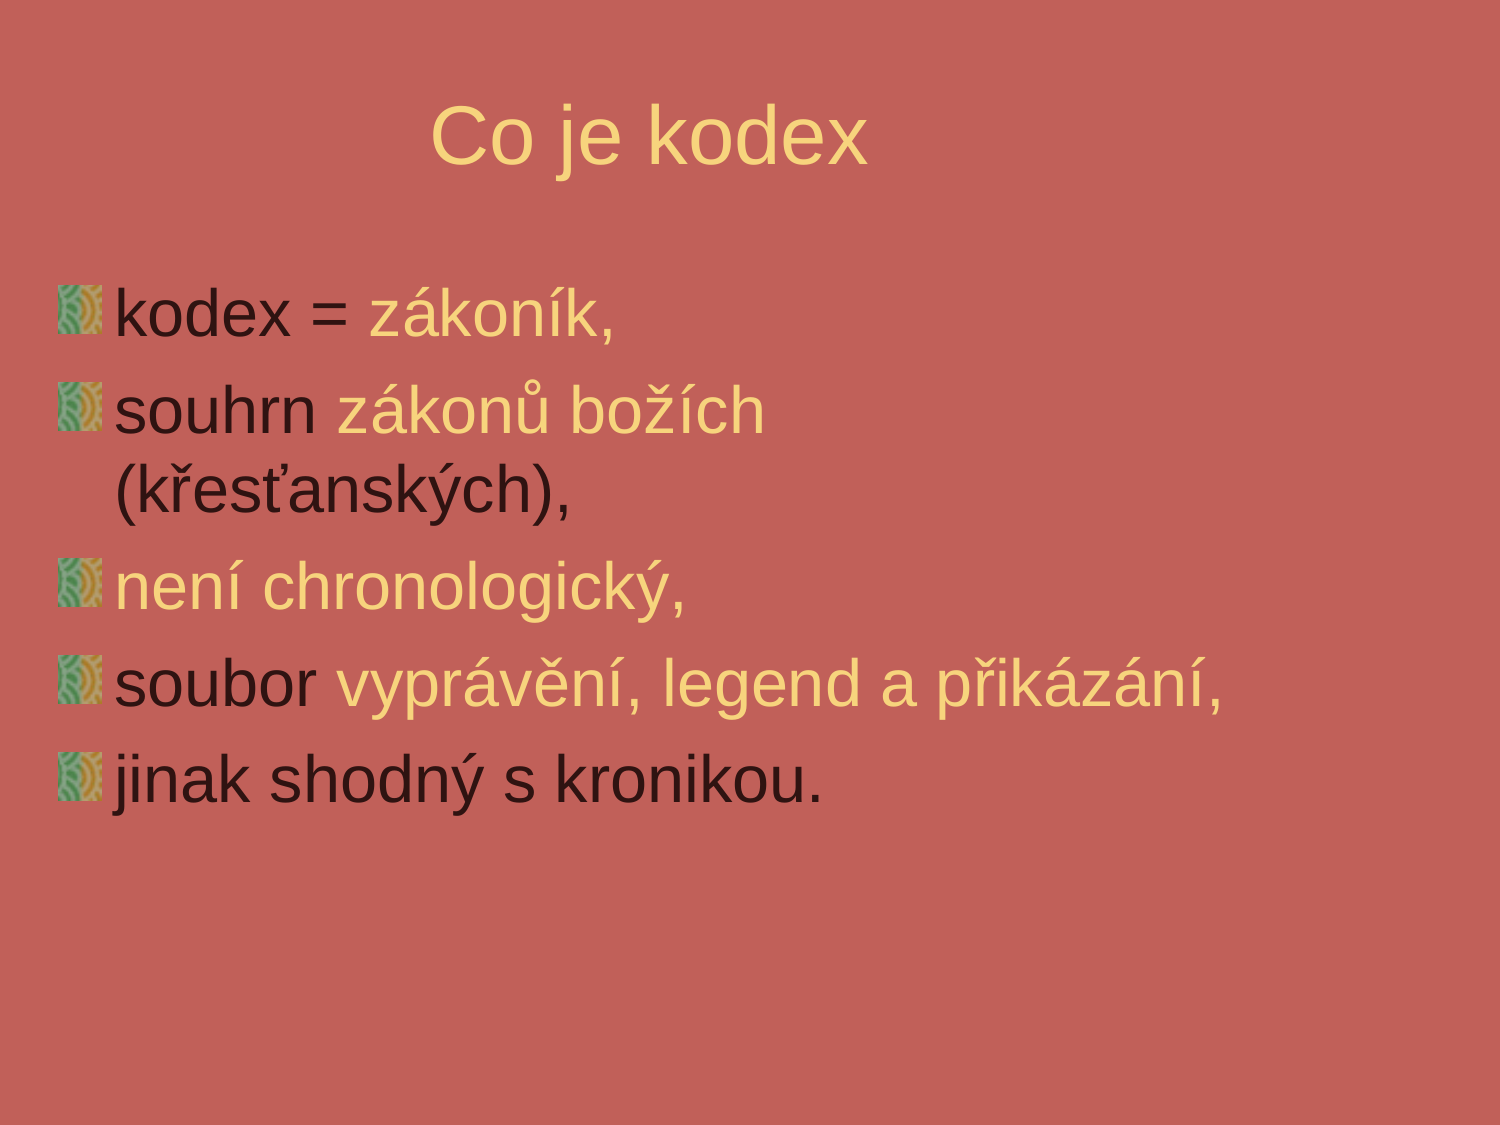

# Co je kodex
kodex = zákoník,
souhrn zákonů božích (křesťanských),
není chronologický,
soubor vyprávění, legend a přikázání,
jinak shodný s kronikou.